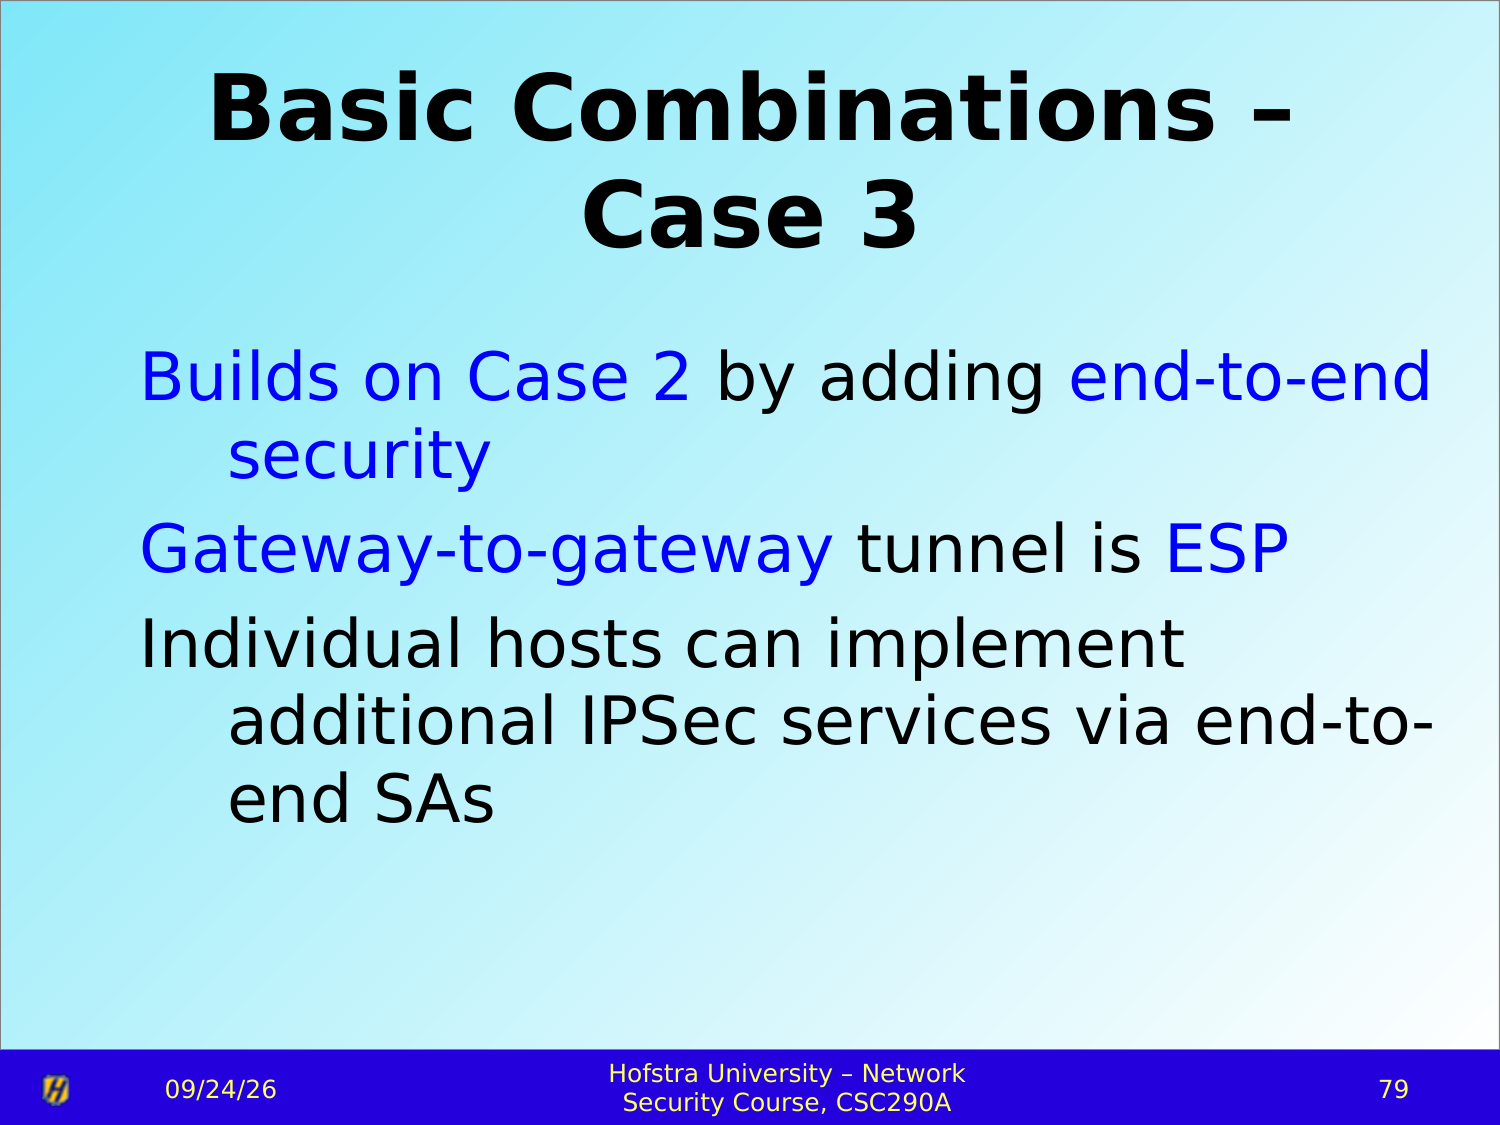

# Basic Combinations – Case 3
Builds on Case 2 by adding end-to-end security
Gateway-to-gateway tunnel is ESP
Individual hosts can implement additional IPSec services via end-to-end SAs
79